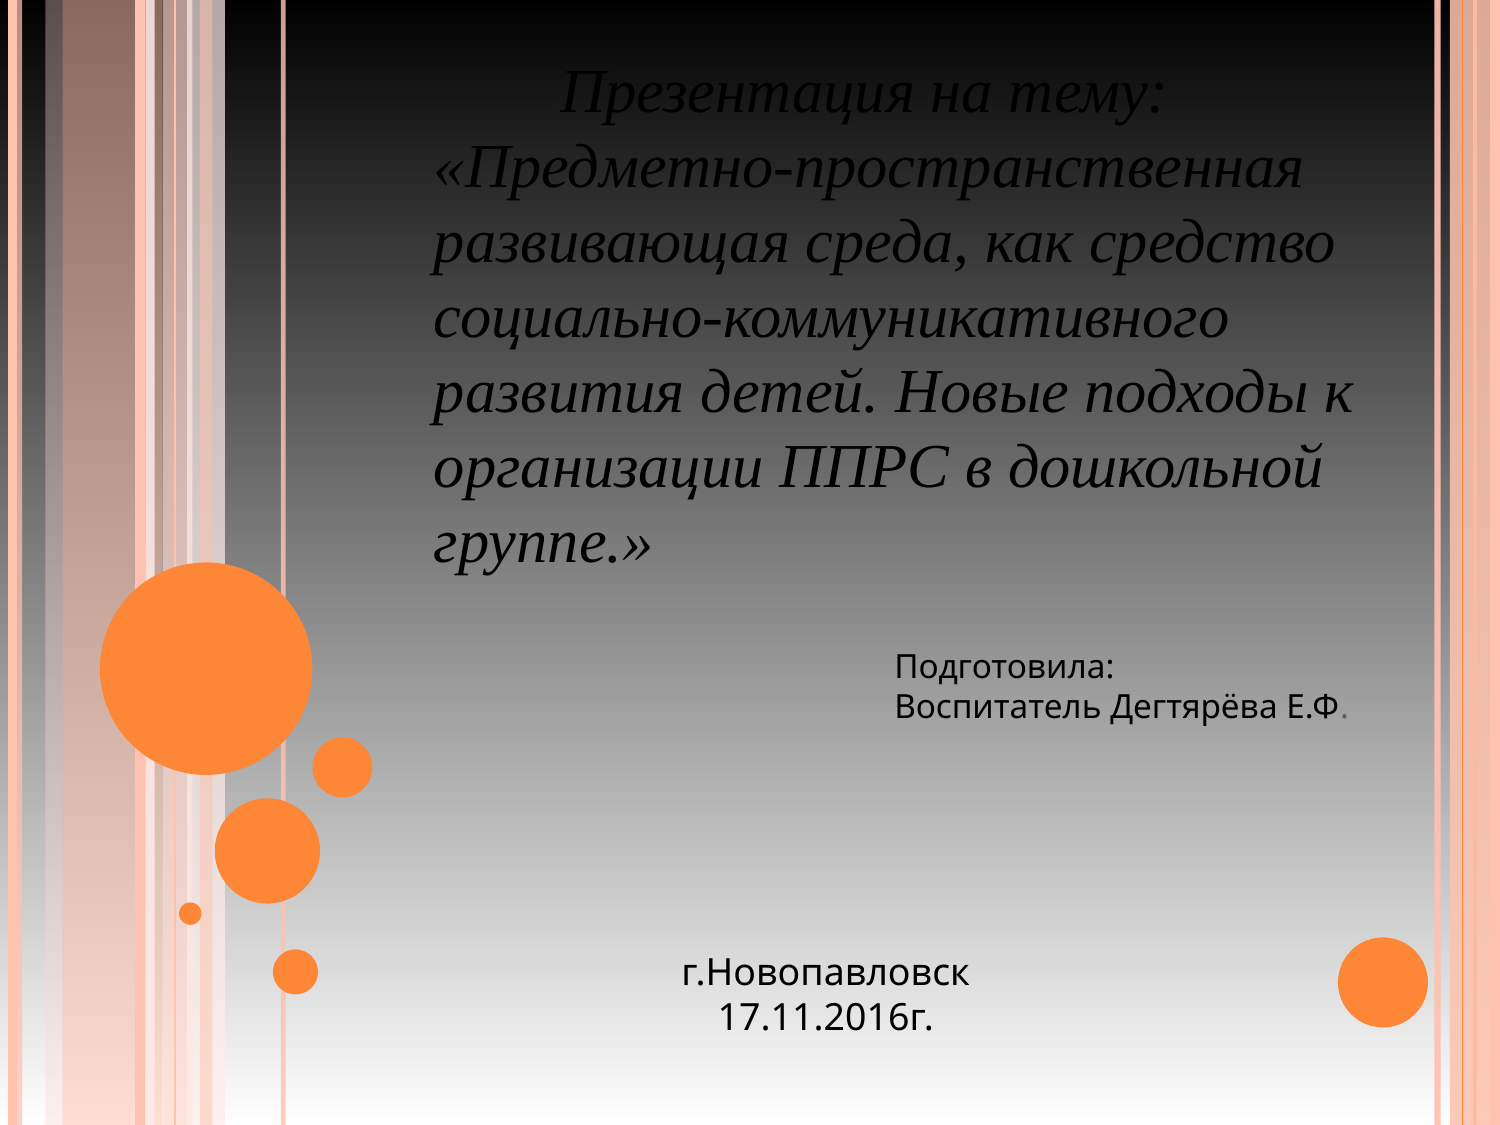

# Презентация на тему: «Предметно-пространственная развивающая среда, как средство социально-коммуникативного развития детей. Новые подходы к организации ППРС в дошкольной группе.»
 Подготовила:
 Воспитатель Дегтярёва Е.Ф.
 г.Новопавловск
17.11.2016г.